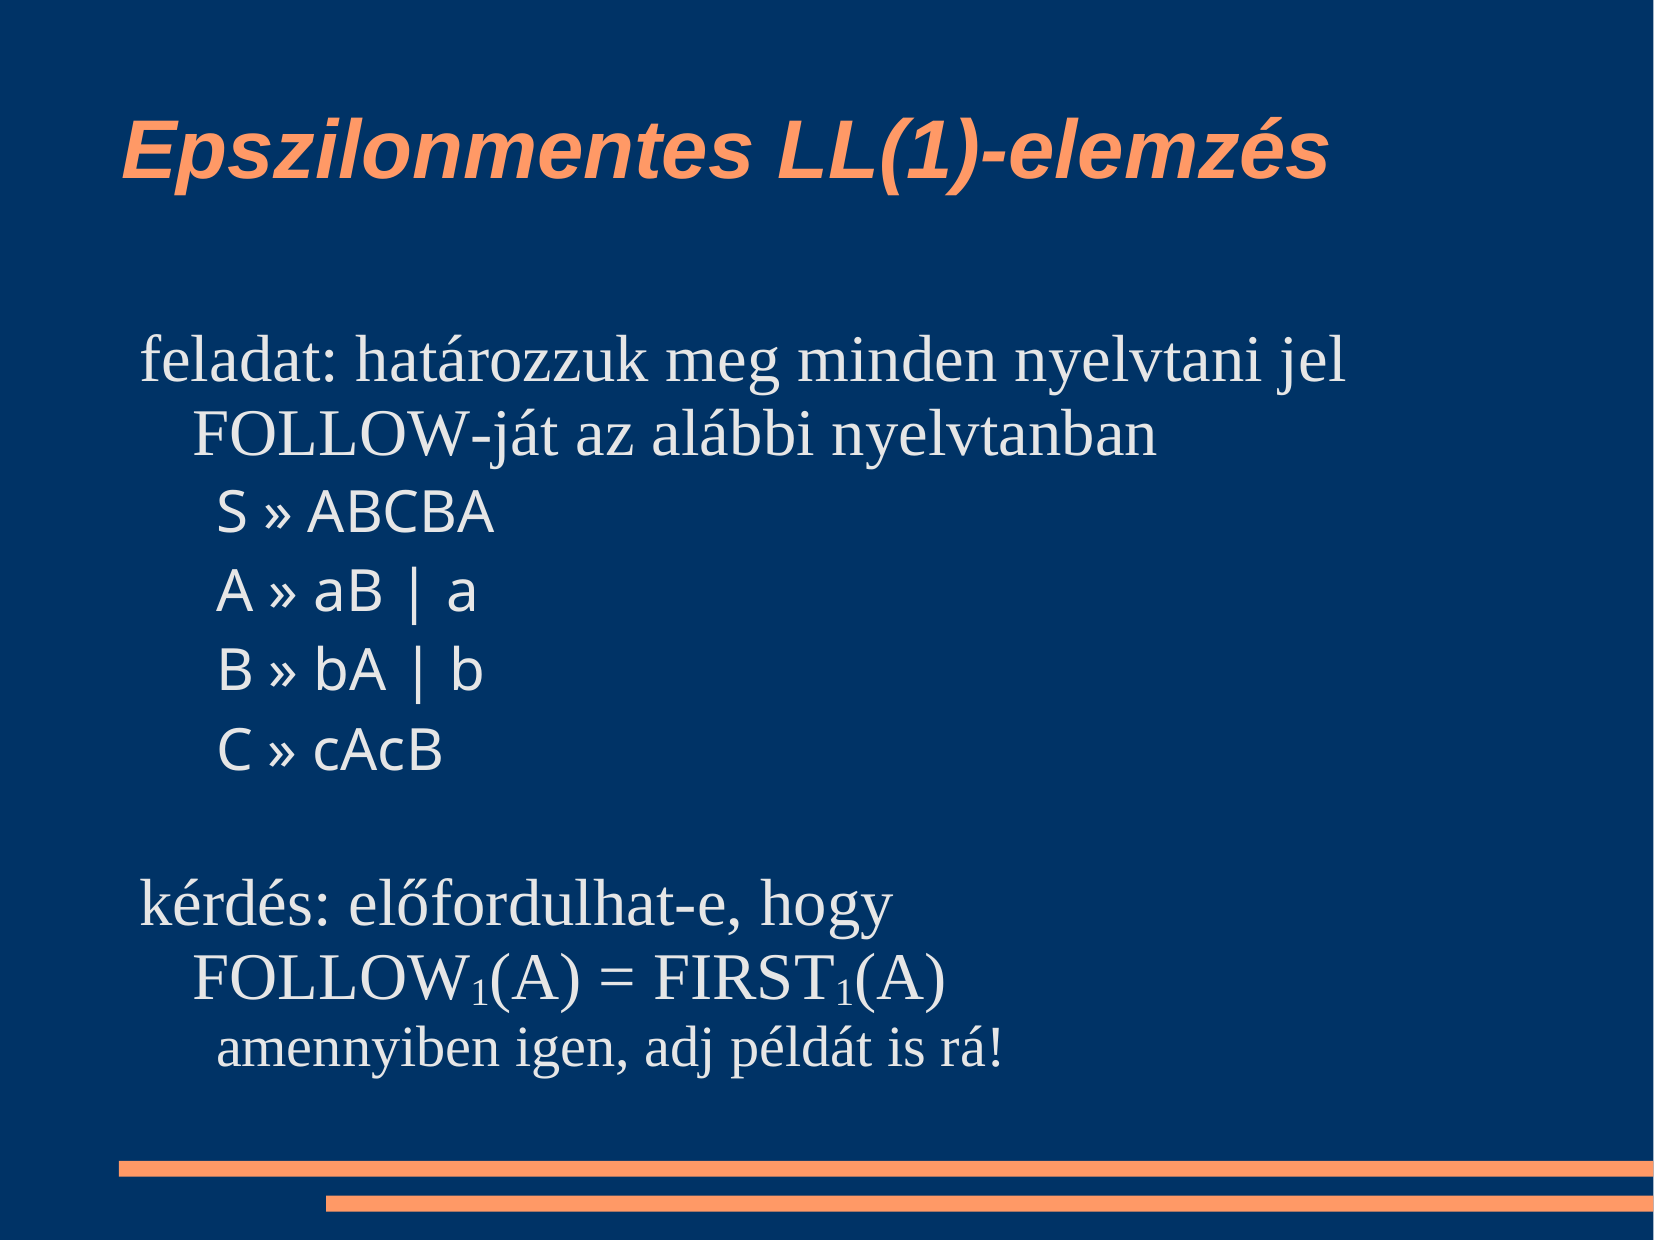

# Epszilonmentes LL(1)-elemzés
feladat: határozzuk meg minden nyelvtani jel FOLLOW-ját az alábbi nyelvtanban
S » ABCBA
A » aB | a
B » bA | b
C » cAcB
kérdés: előfordulhat-e, hogy
FOLLOW1(A) = FIRST1(A)
amennyiben igen, adj példát is rá!